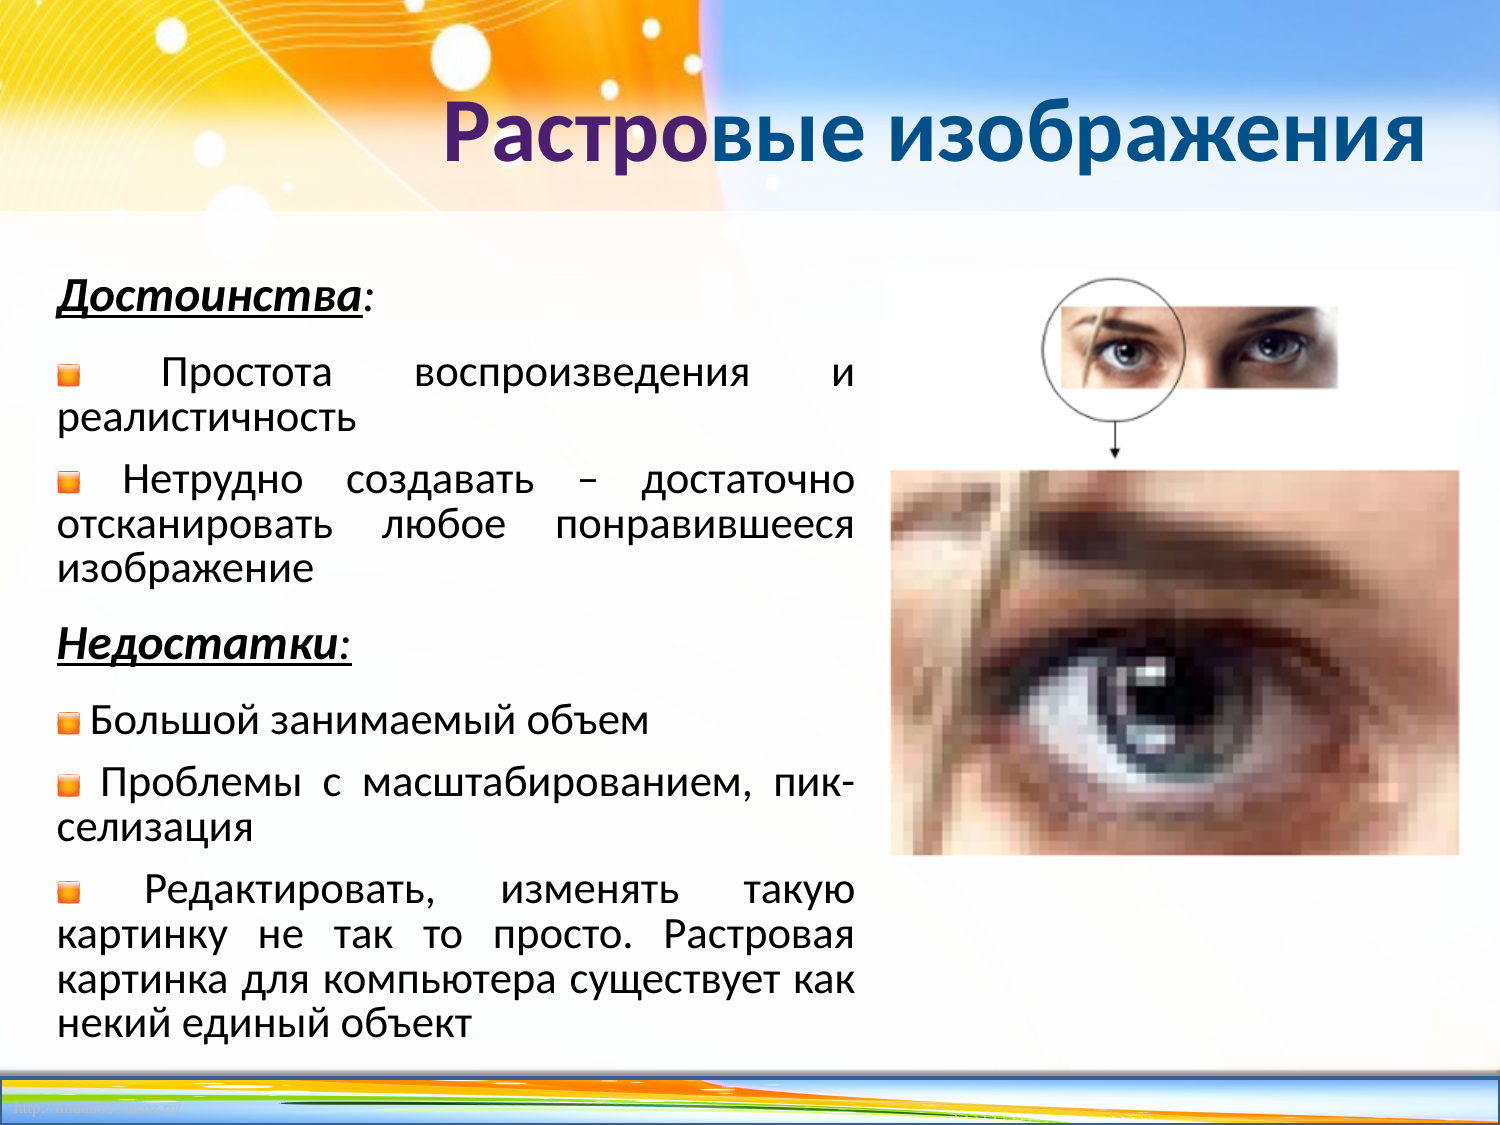

# Растровые изображения
Достоинства:
 Простота воспроизведения и реалистичность
 Нетрудно создавать – достаточно отсканировать любое понравившееся изображение
Недостатки:
 Большой занимаемый объем
 Проблемы с масштабированием, пик-селизация
 Редактировать, изменять такую картинку не так то просто. Растровая картинка для компьютера существует как некий единый объект